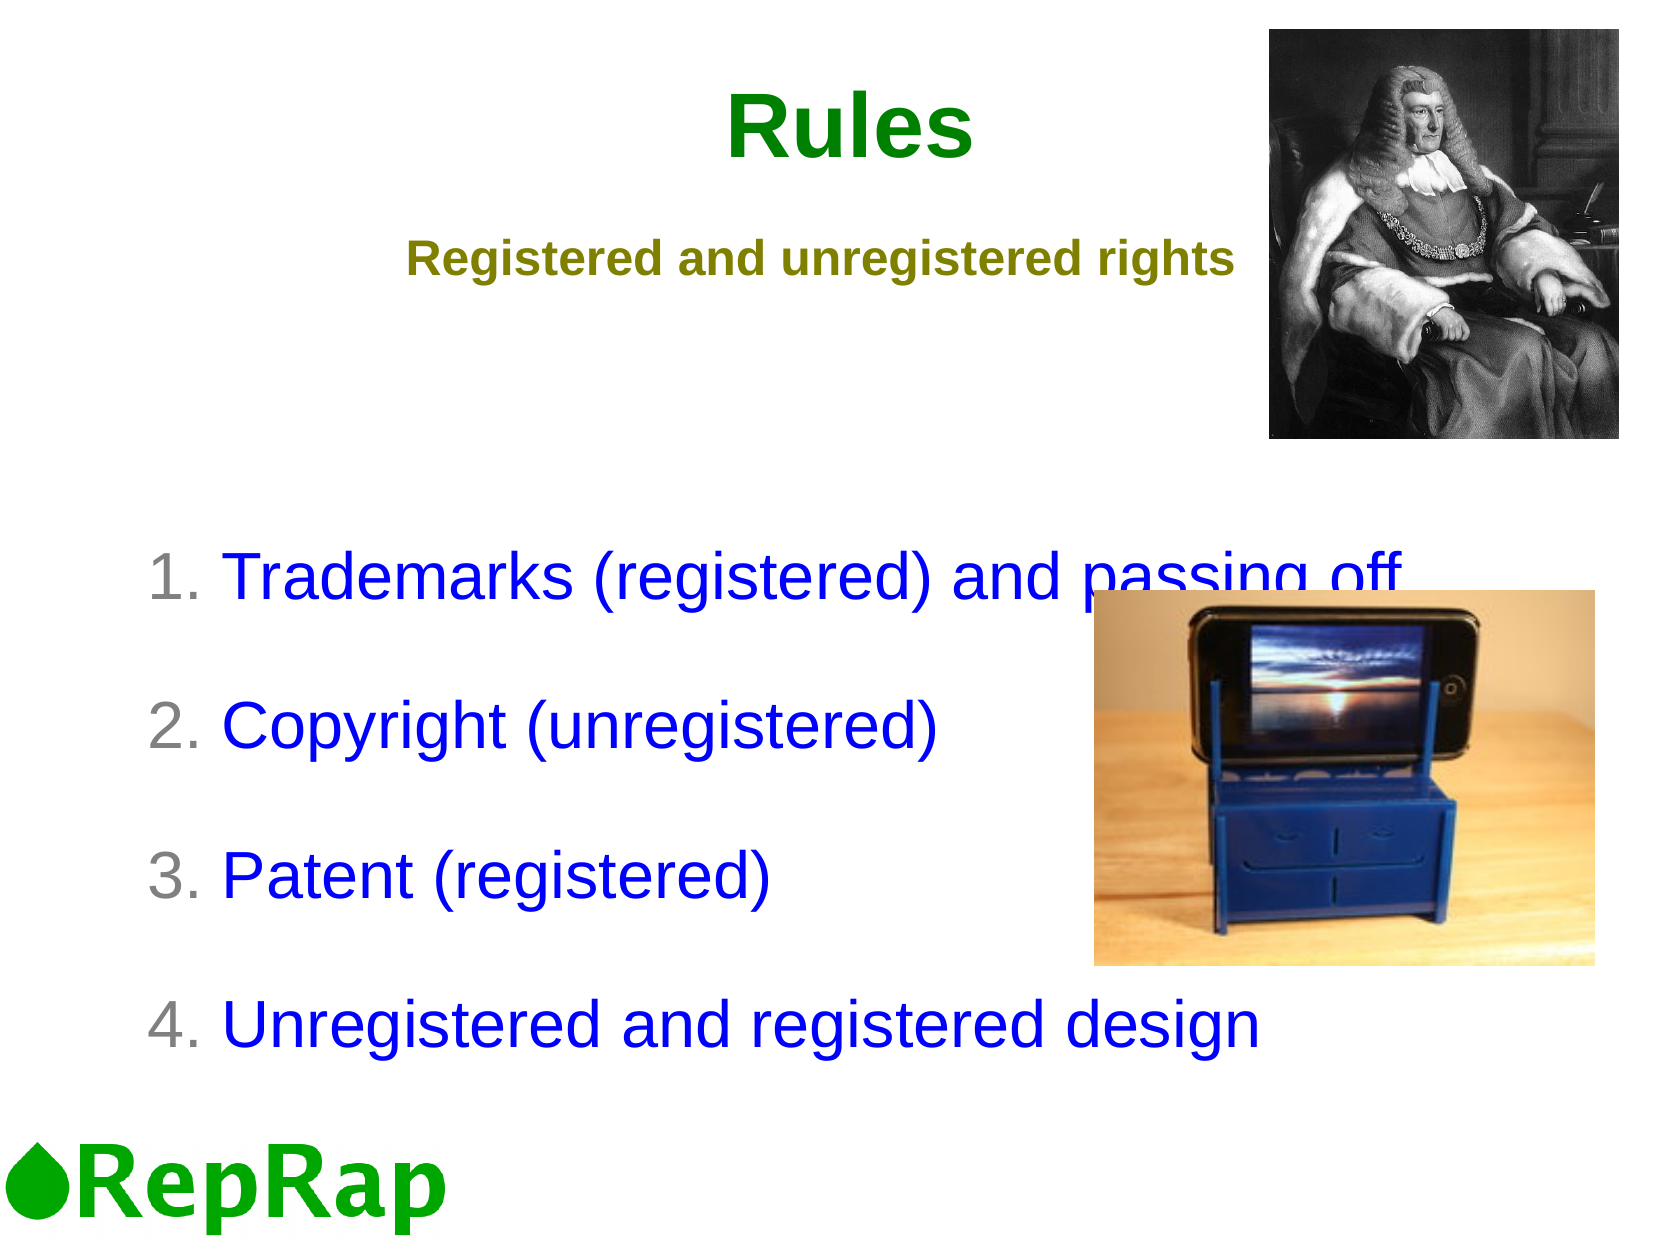

# Rules
Registered and unregistered rights
 Trademarks (registered) and passing off
 Copyright (unregistered)
 Patent (registered)
 Unregistered and registered design